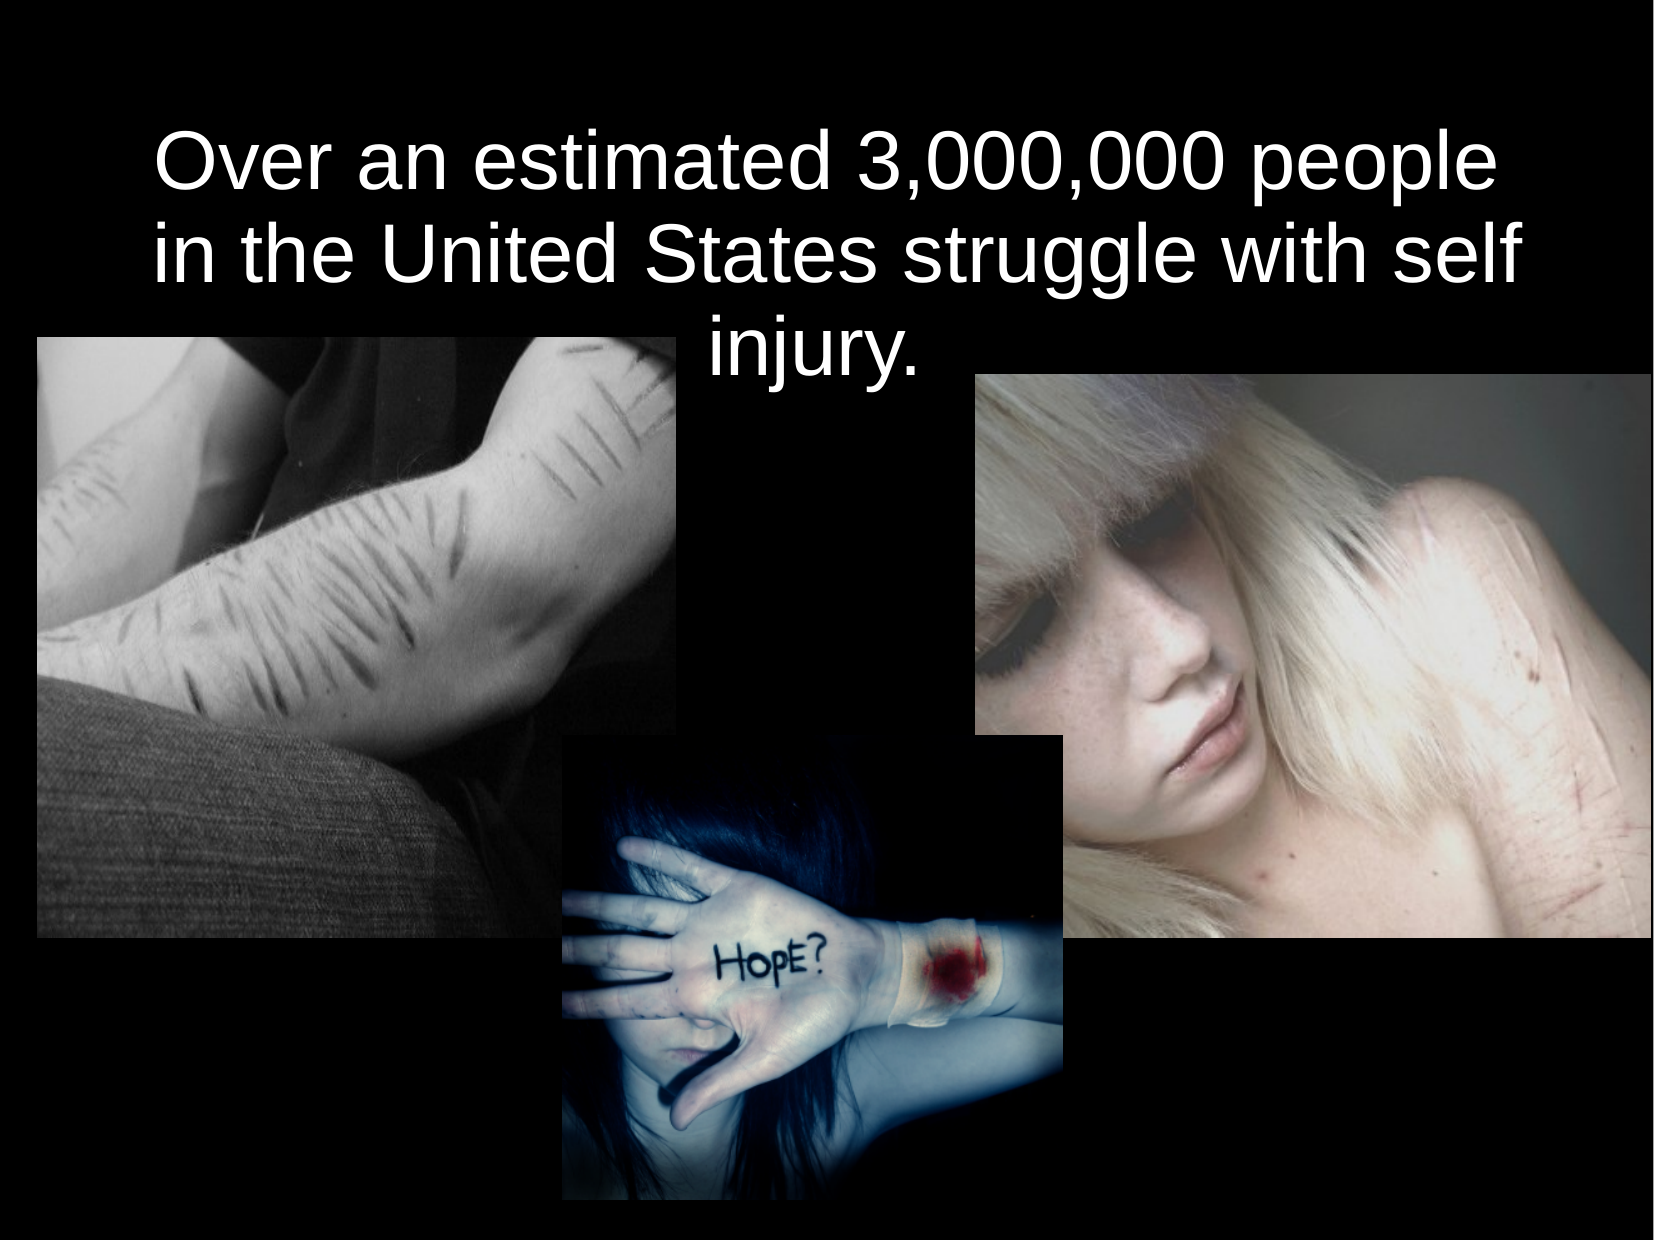

# Over an estimated 3,000,000 people
 in the United States struggle with self injury.